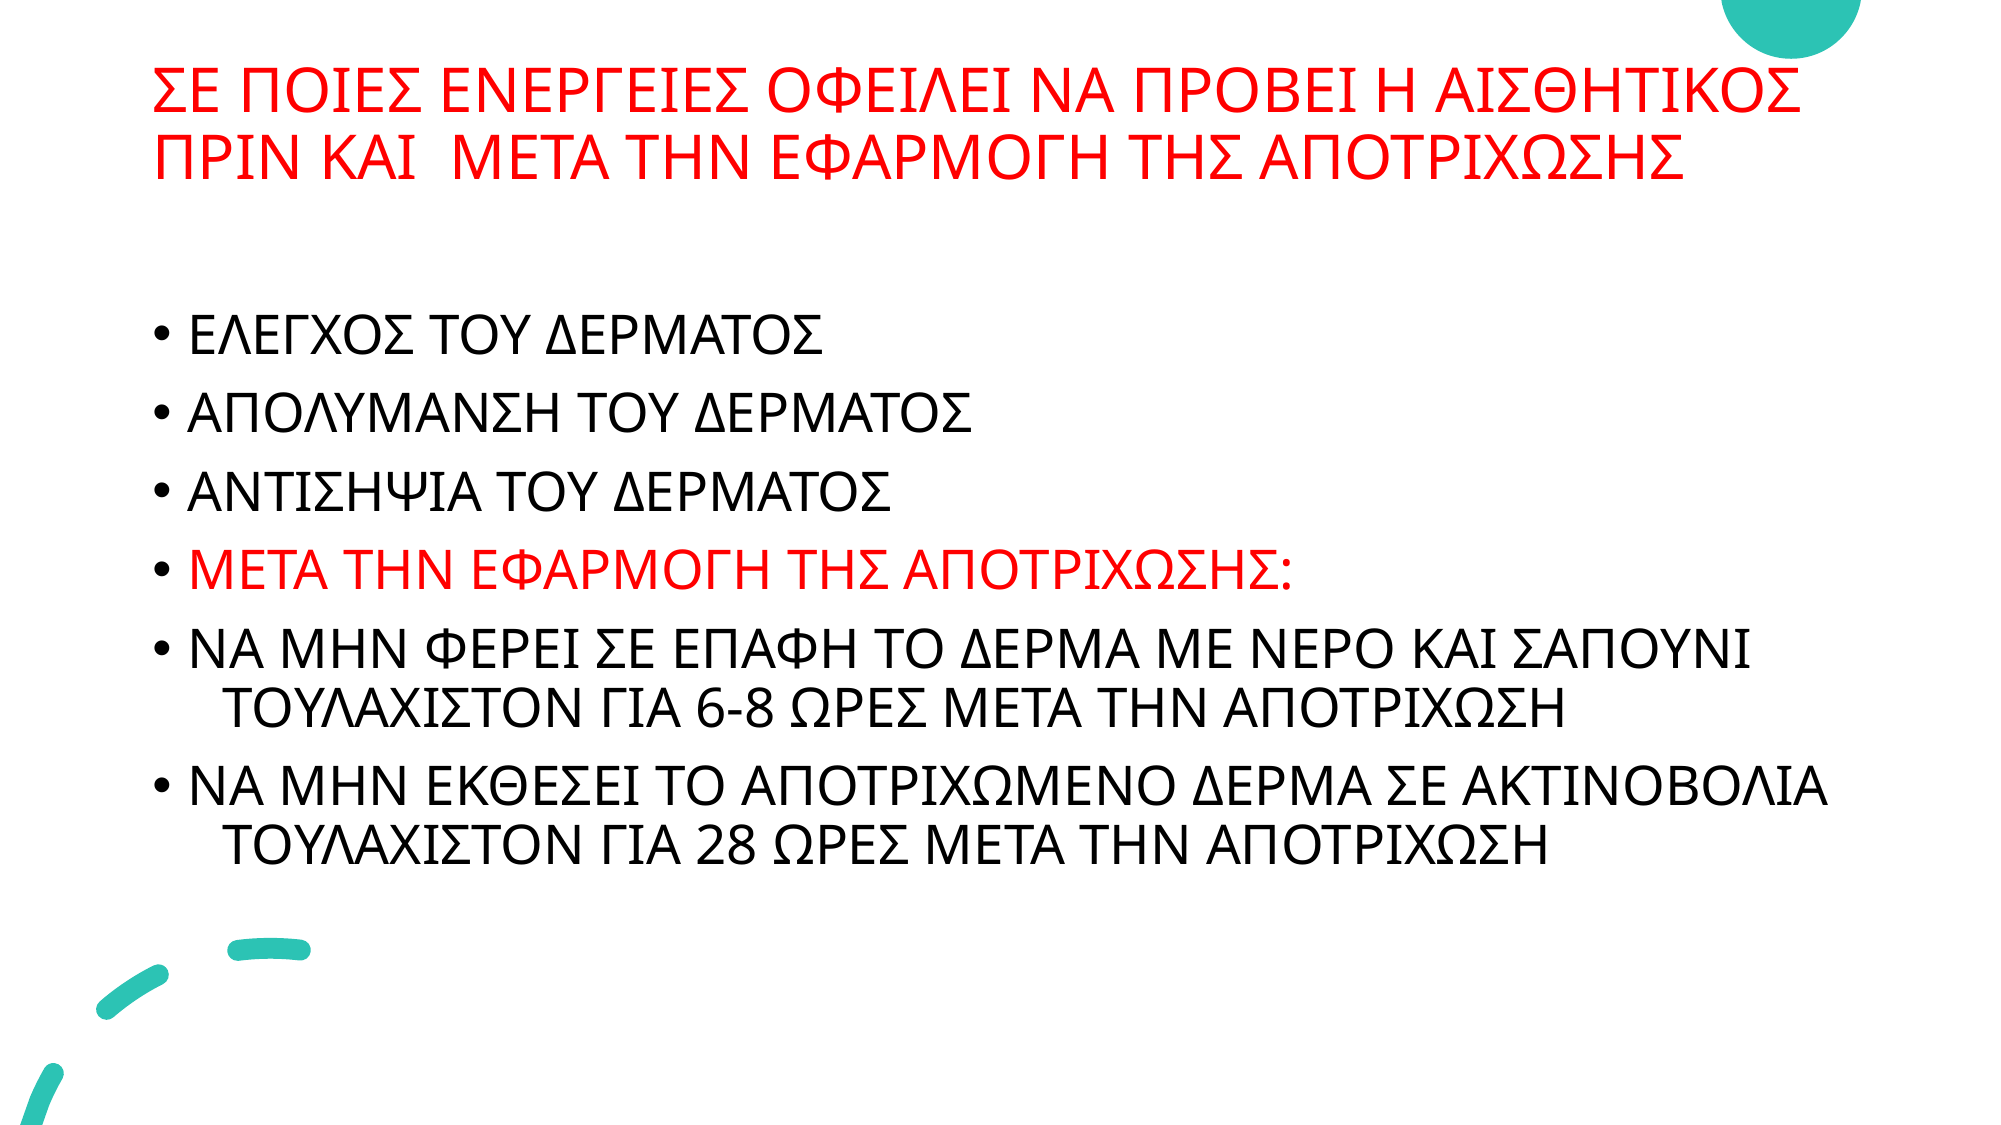

# ΣΕ ΠΟΙΕΣ ΕΝΕΡΓΕΙΕΣ ΟΦΕΙΛΕΙ ΝΑ ΠΡΟΒΕΙ Η ΑΙΣΘΗΤΙΚΟΣ ΠΡΙΝ ΚΑΙ ΜΕΤΑ ΤΗΝ ΕΦΑΡΜΟΓΗ ΤΗΣ ΑΠΟΤΡΙΧΩΣΗΣ
ΕΛΕΓΧΟΣ ΤΟΥ ΔΕΡΜΑΤΟΣ
ΑΠΟΛΥΜΑΝΣΗ ΤΟΥ ΔΕΡΜΑΤΟΣ
ΑΝΤΙΣΗΨΙΑ ΤΟΥ ΔΕΡΜΑΤΟΣ
ΜΕΤΑ ΤΗΝ ΕΦΑΡΜΟΓΗ ΤΗΣ ΑΠΟΤΡΙΧΩΣΗΣ:
ΝΑ ΜΗΝ ΦΕΡΕΙ ΣΕ ΕΠΑΦΗ ΤΟ ΔΕΡΜΑ ΜΕ ΝΕΡΟ ΚΑΙ ΣΑΠΟΥΝΙ ΤΟΥΛΑΧΙΣΤΟΝ ΓΙΑ 6-8 ΩΡΕΣ ΜΕΤΑ ΤΗΝ ΑΠΟΤΡΙΧΩΣΗ
ΝΑ ΜΗΝ ΕΚΘΕΣΕΙ ΤΟ ΑΠΟΤΡΙΧΩΜΕΝΟ ΔΕΡΜΑ ΣΕ ΑΚΤΙΝΟΒΟΛΙΑ ΤΟΥΛΑΧΙΣΤΟΝ ΓΙΑ 28 ΩΡΕΣ ΜΕΤΑ ΤΗΝ ΑΠΟΤΡΙΧΩΣΗ